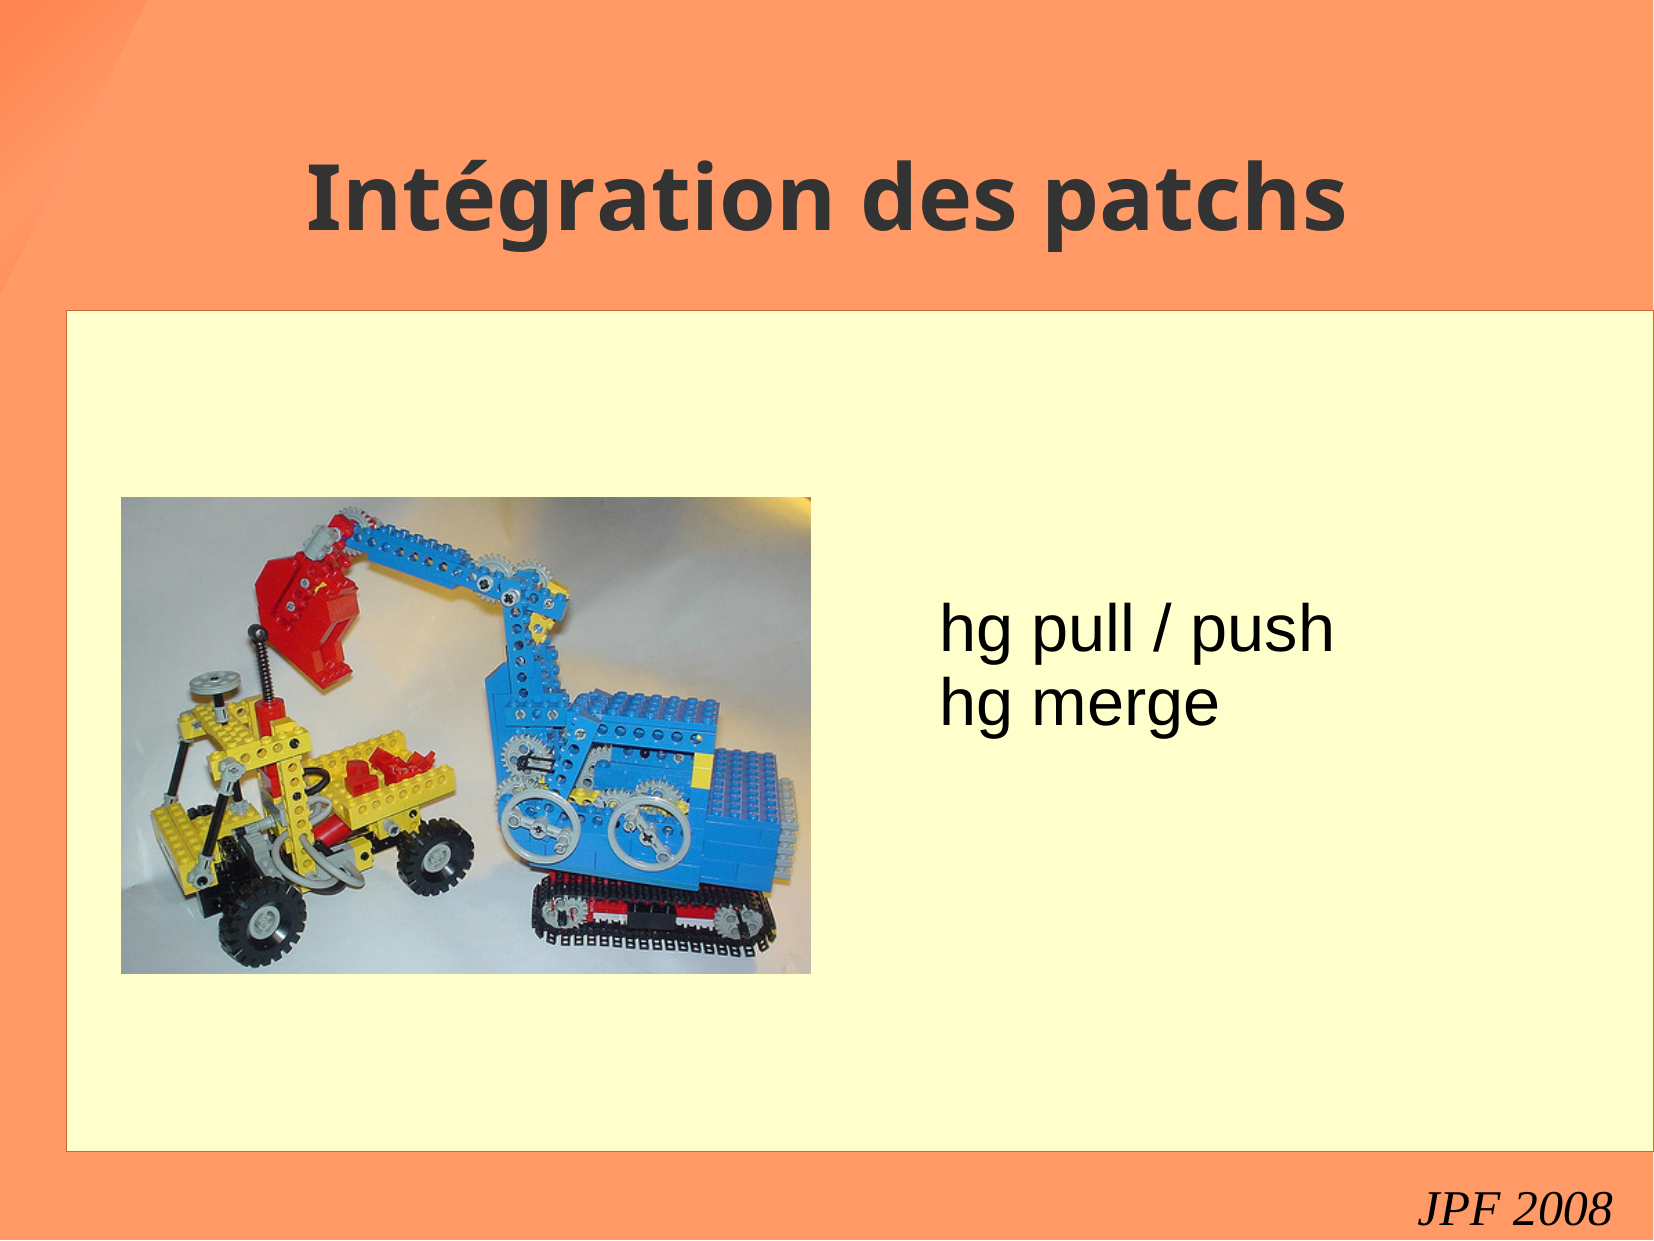

# Intégration des patchs
hg pull / push
hg merge